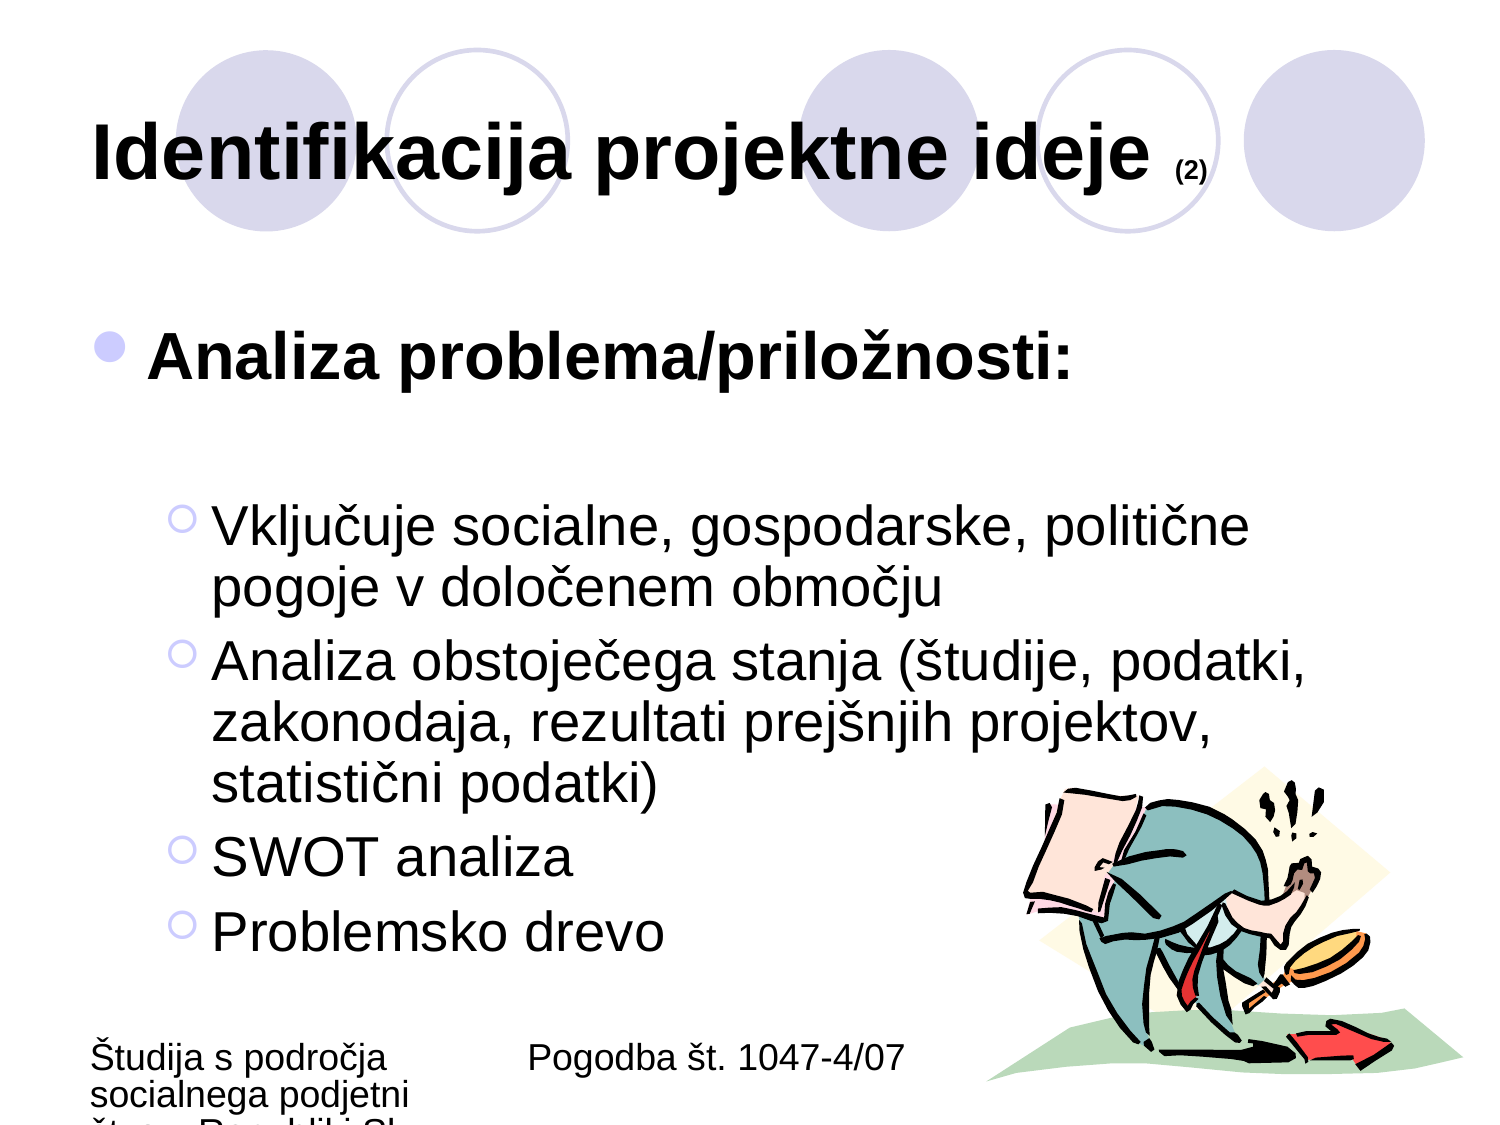

# Identifikacija projektne ideje (2)
Analiza problema/priložnosti:
Vključuje socialne, gospodarske, politične pogoje v določenem območju
Analiza obstoječega stanja (študije, podatki, zakonodaja, rezultati prejšnjih projektov, statistični podatki)
SWOT analiza
Problemsko drevo
Študija s področja socialnega podjetništva v Republiki Sloveniji;
Pogodba št. 1047-4/07